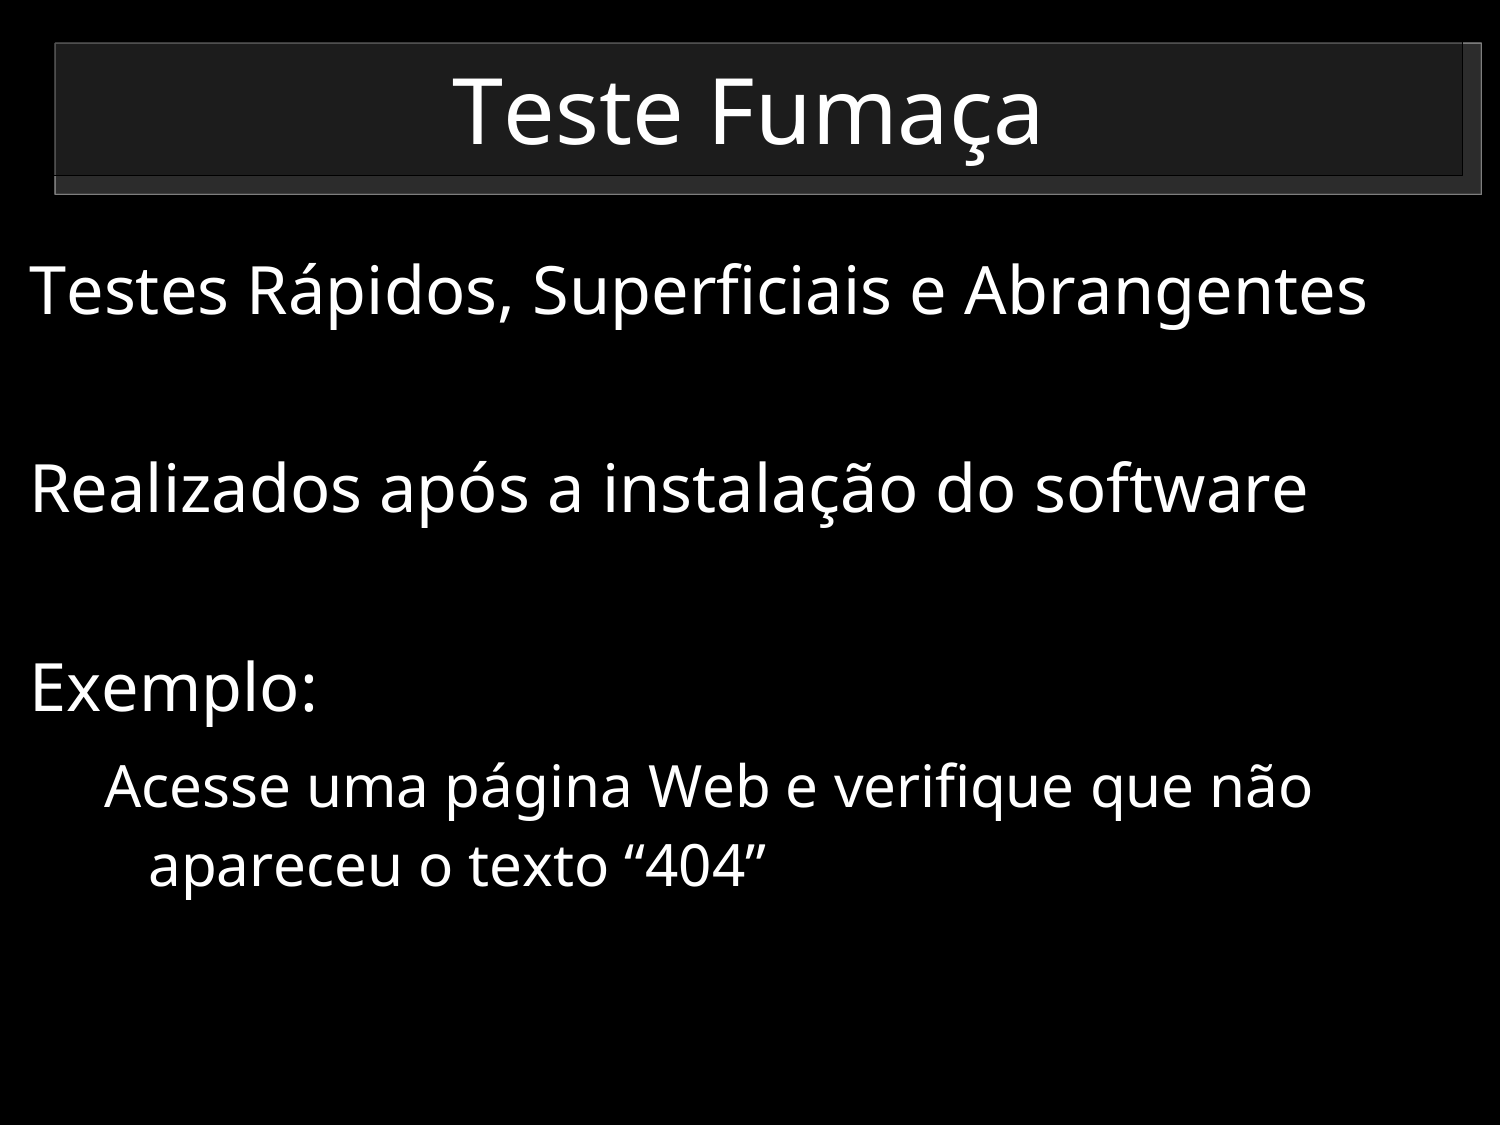

# Teste Fumaça
Testes Rápidos, Superficiais e Abrangentes
Realizados após a instalação do software
Exemplo:
Acesse uma página Web e verifique que não apareceu o texto “404”